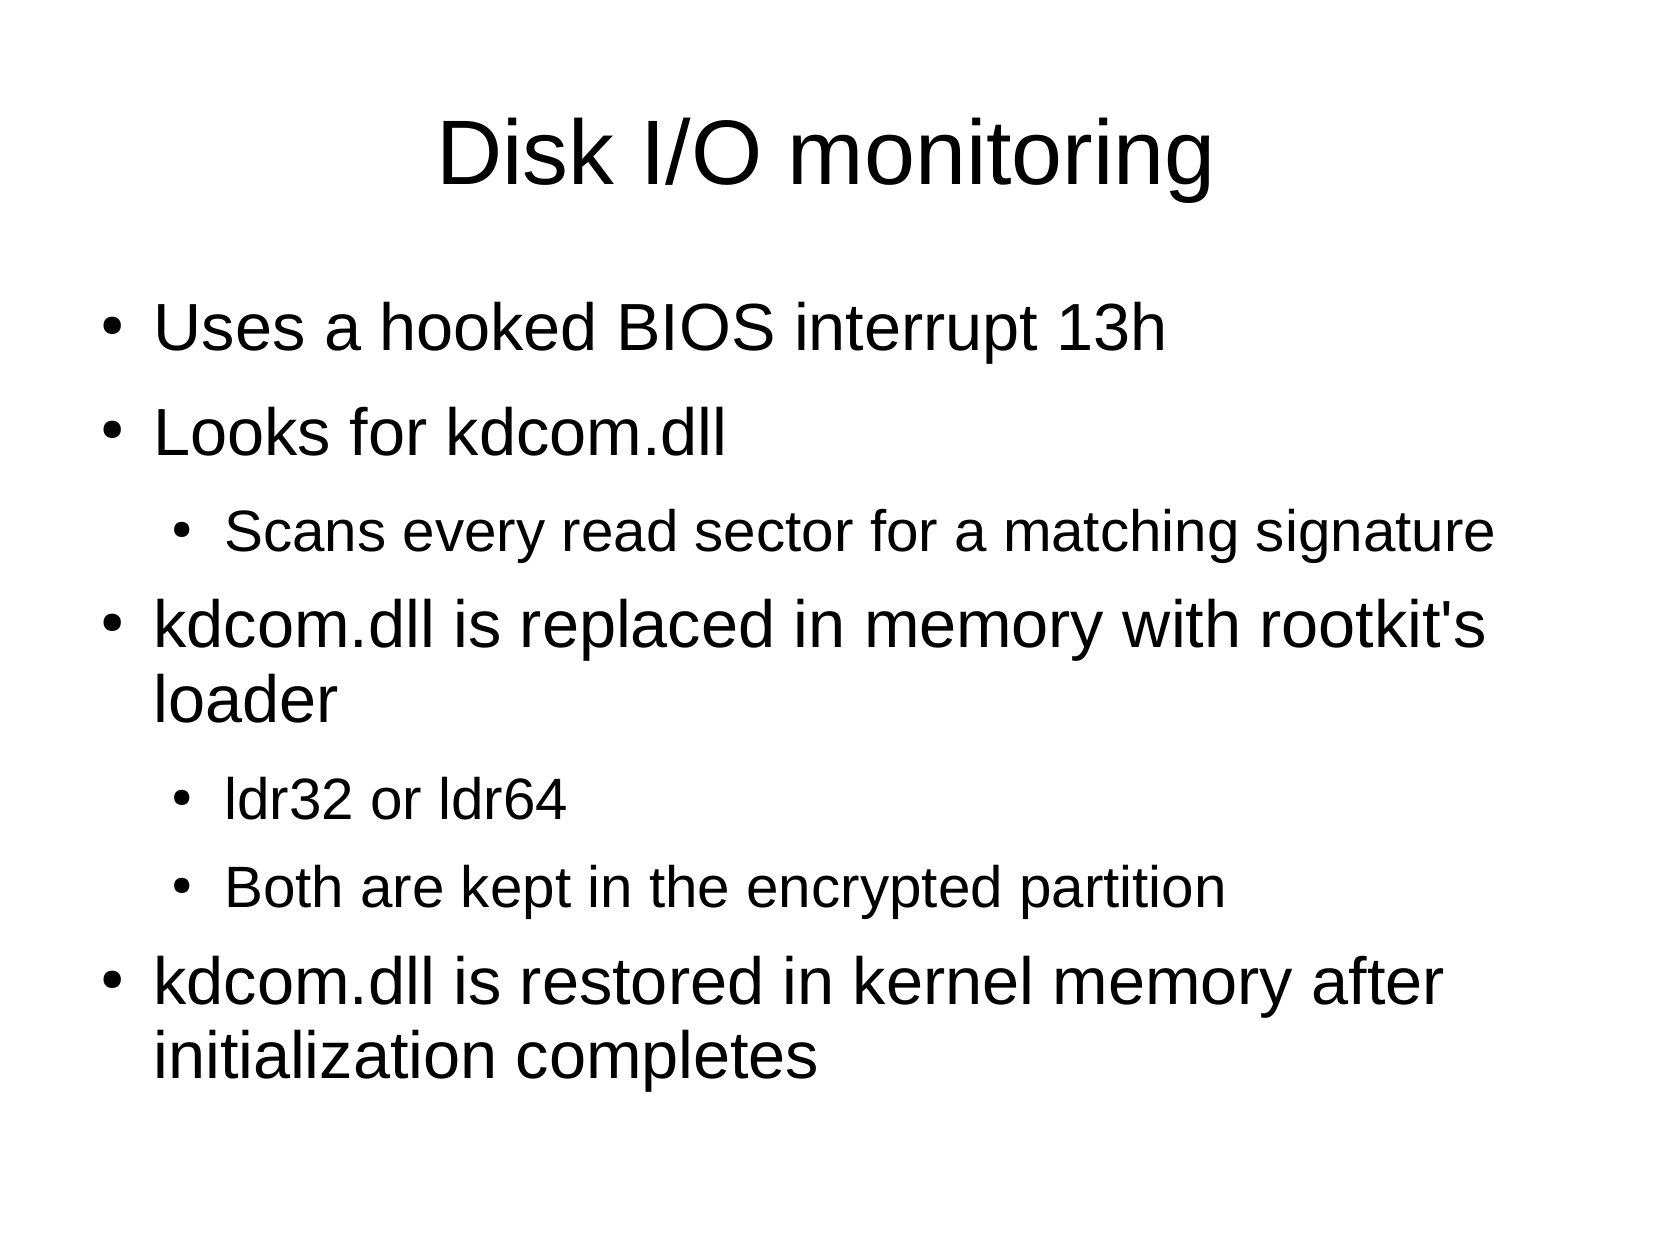

# Disk I/O monitoring
Uses a hooked BIOS interrupt 13h
Looks for kdcom.dll
Scans every read sector for a matching signature
kdcom.dll is replaced in memory with rootkit's loader
ldr32 or ldr64
Both are kept in the encrypted partition
kdcom.dll is restored in kernel memory after initialization completes